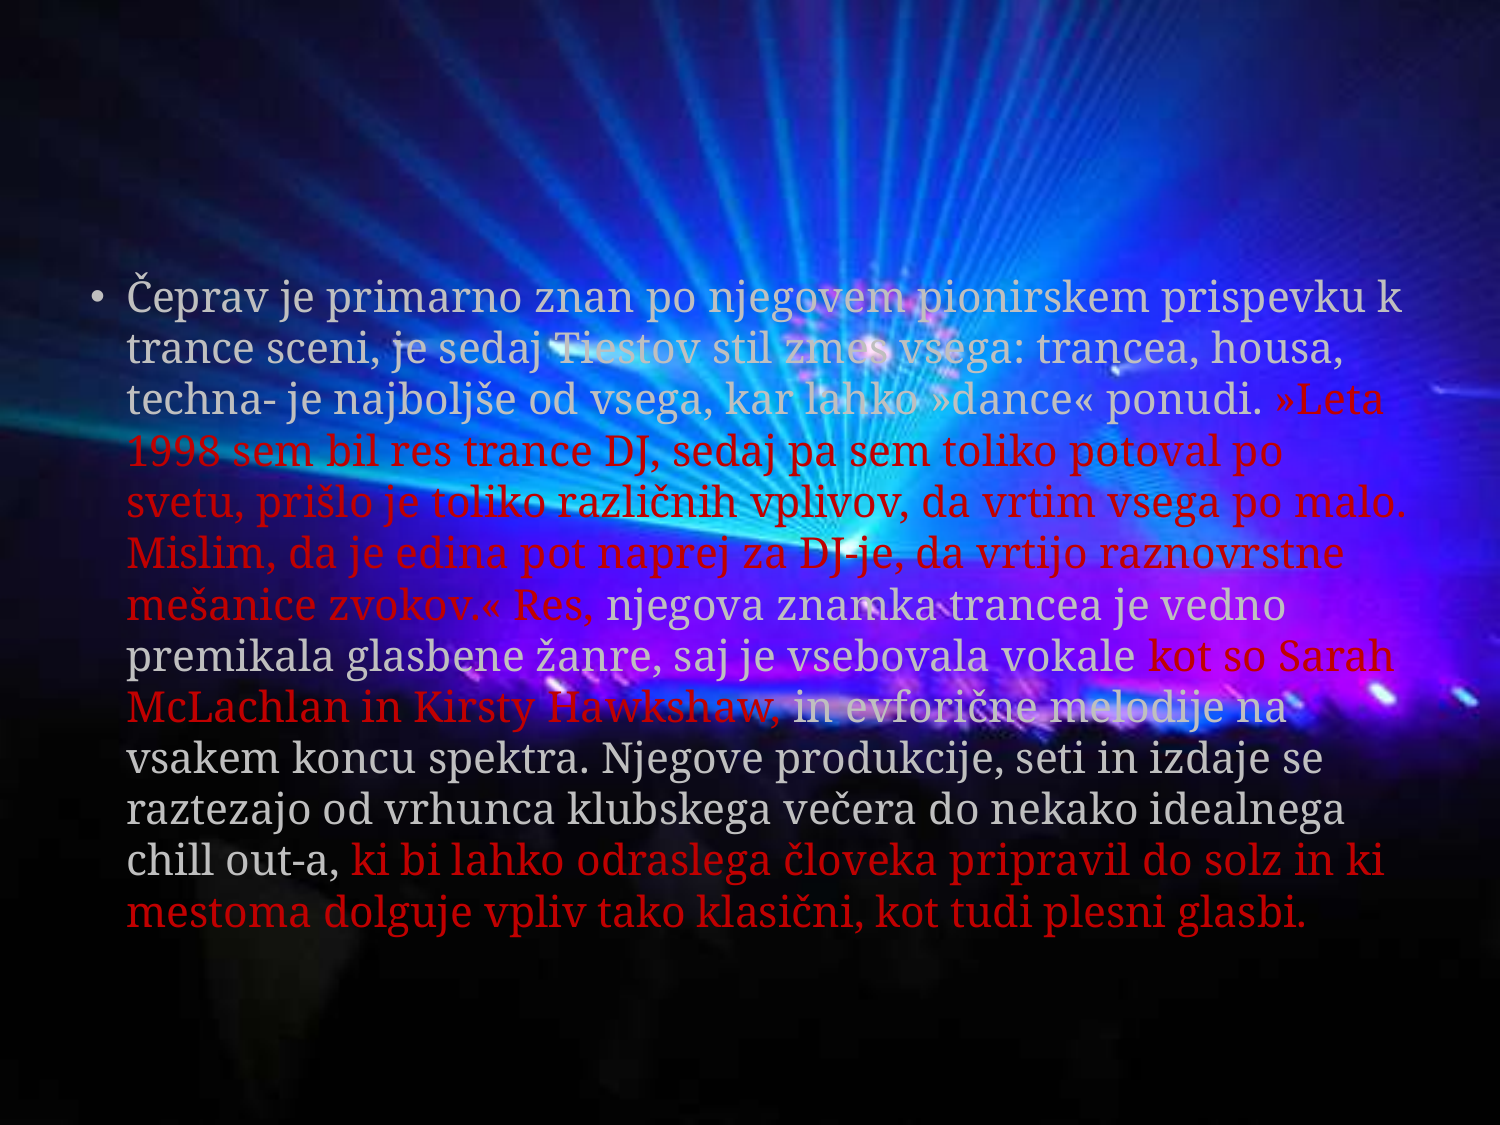

#
Čeprav je primarno znan po njegovem pionirskem prispevku k trance sceni, je sedaj Tiestov stil zmes vsega: trancea, housa, techna- je najboljše od vsega, kar lahko »dance« ponudi. »Leta 1998 sem bil res trance DJ, sedaj pa sem toliko potoval po svetu, prišlo je toliko različnih vplivov, da vrtim vsega po malo. Mislim, da je edina pot naprej za DJ-je, da vrtijo raznovrstne mešanice zvokov.« Res, njegova znamka trancea je vedno premikala glasbene žanre, saj je vsebovala vokale kot so Sarah McLachlan in Kirsty Hawkshaw, in evforične melodije na vsakem koncu spektra. Njegove produkcije, seti in izdaje se raztezajo od vrhunca klubskega večera do nekako idealnega chill out-a, ki bi lahko odraslega človeka pripravil do solz in ki mestoma dolguje vpliv tako klasični, kot tudi plesni glasbi.